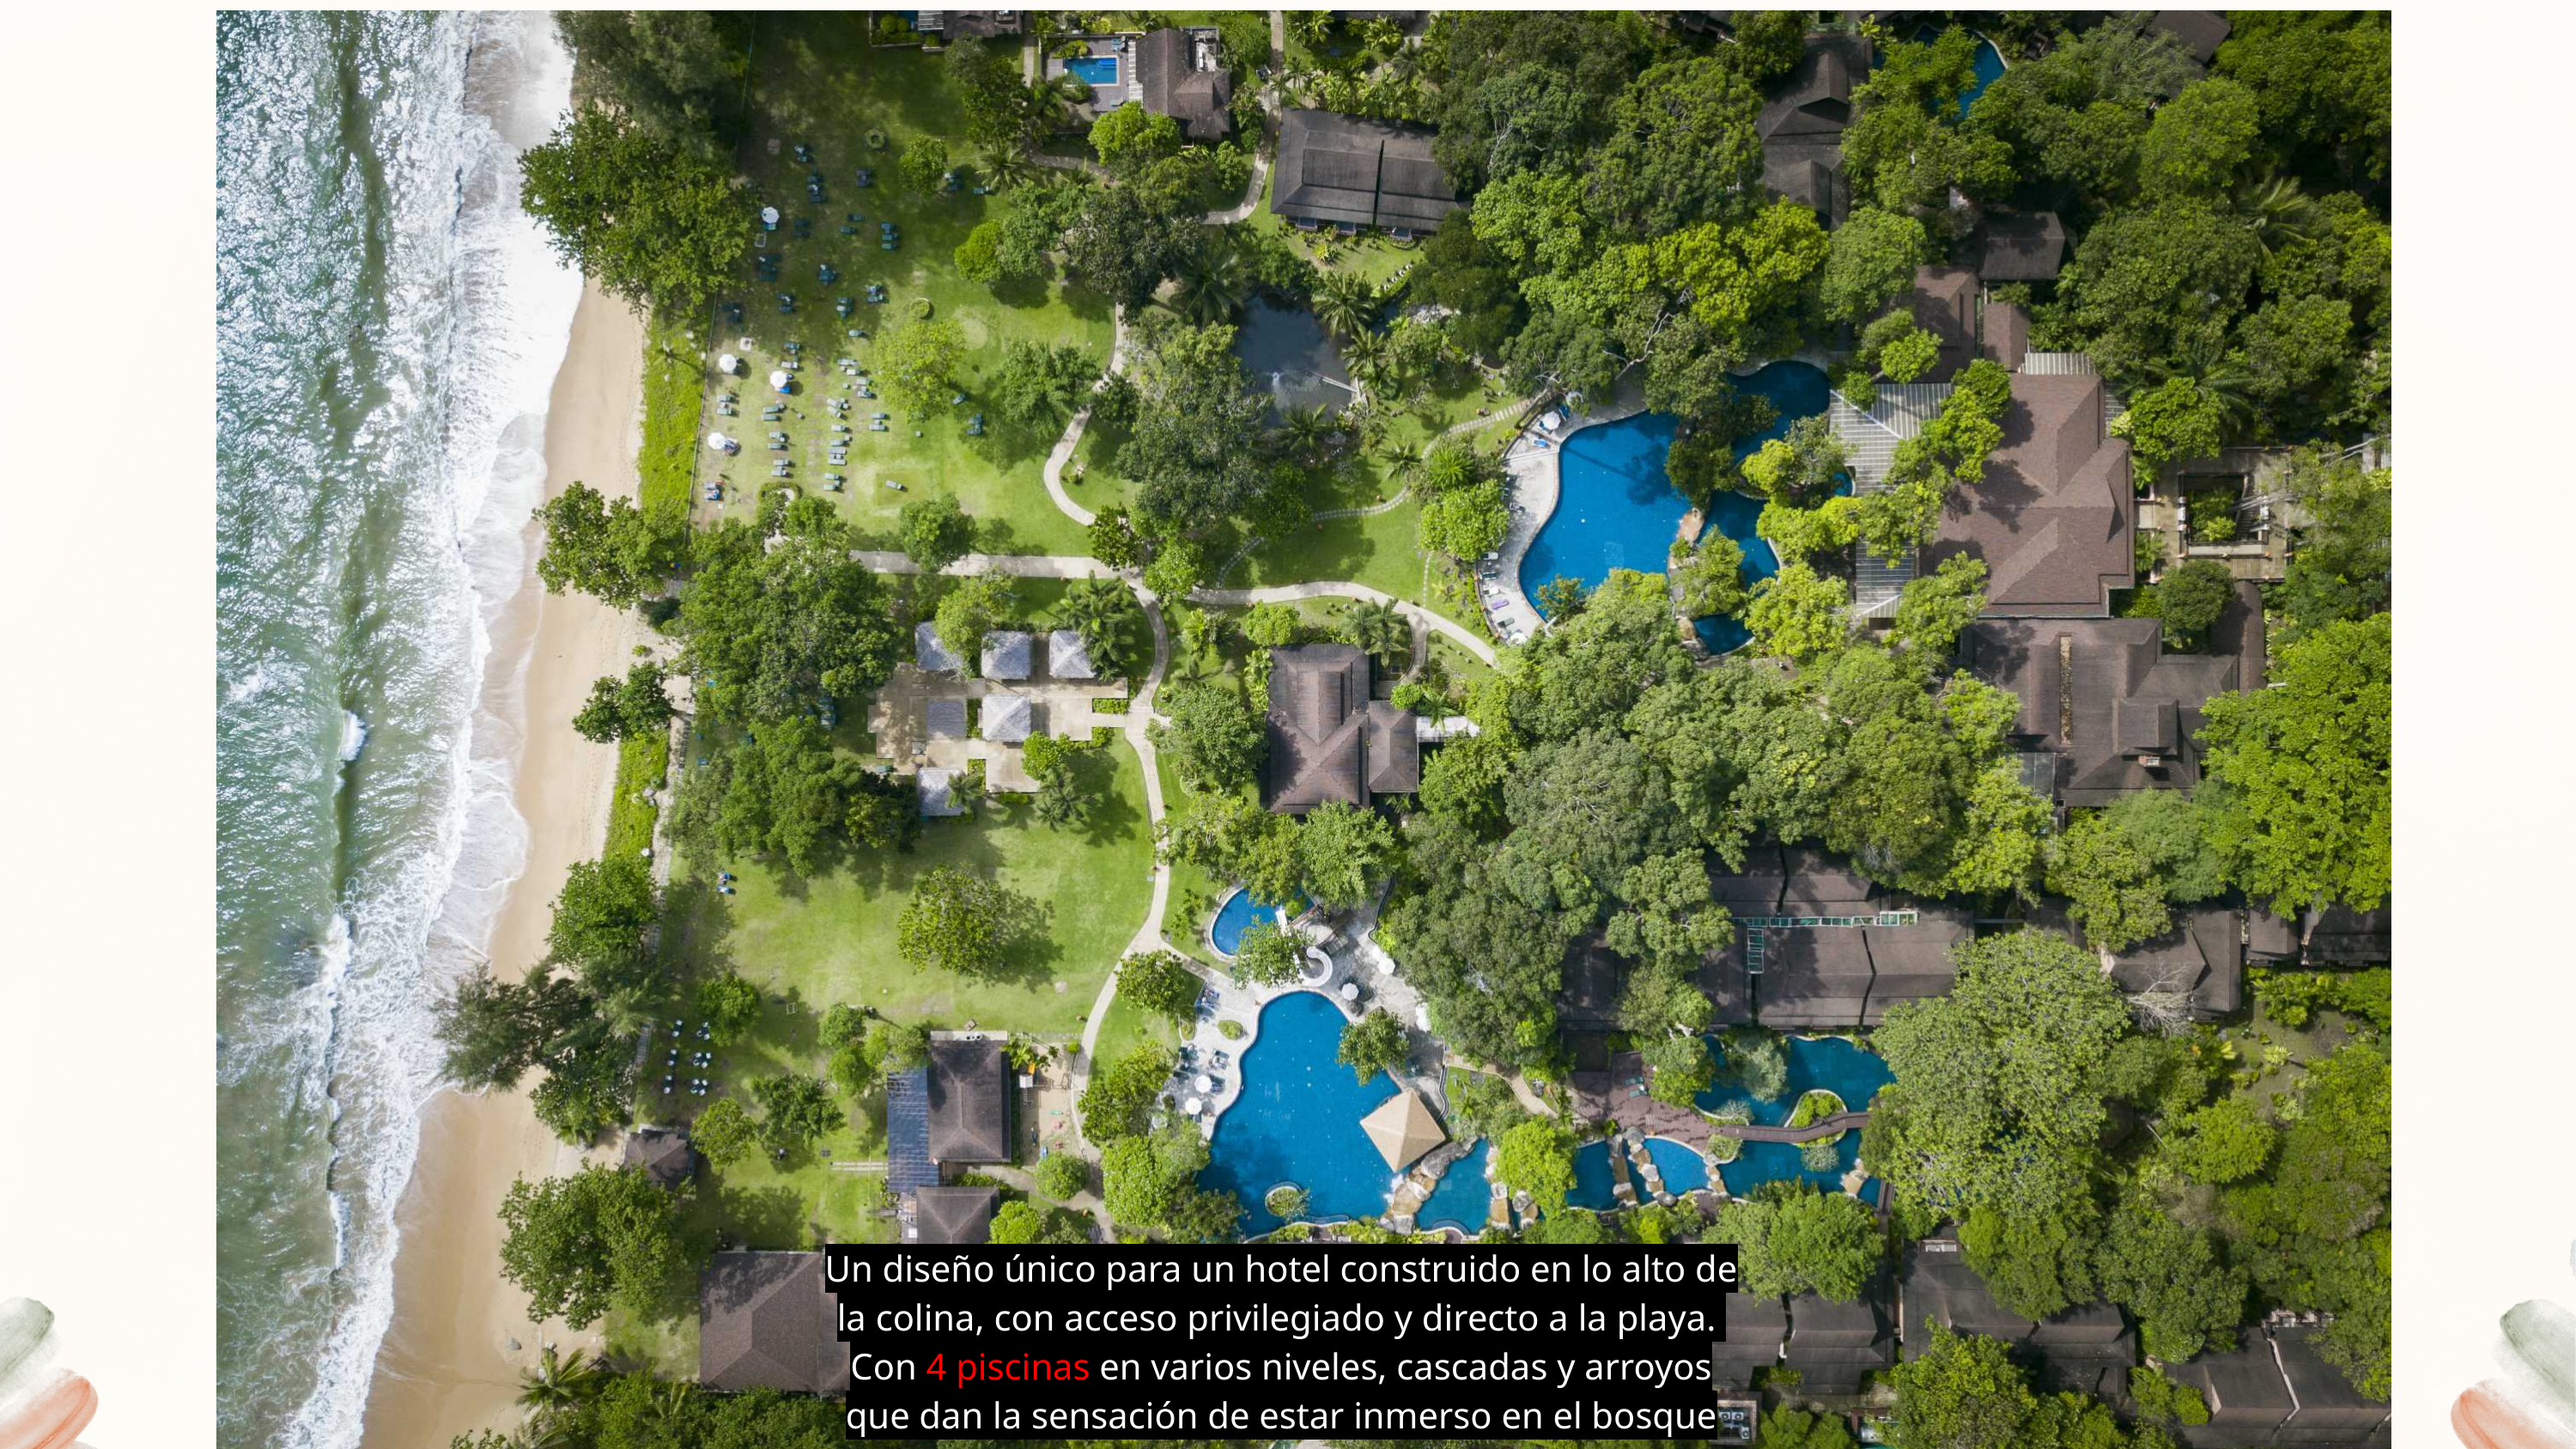

Un diseño único para un hotel construido en lo alto de la colina, con acceso privilegiado y directo a la playa.
Con 4 piscinas en varios niveles, cascadas y arroyos que dan la sensación de estar inmerso en el bosque